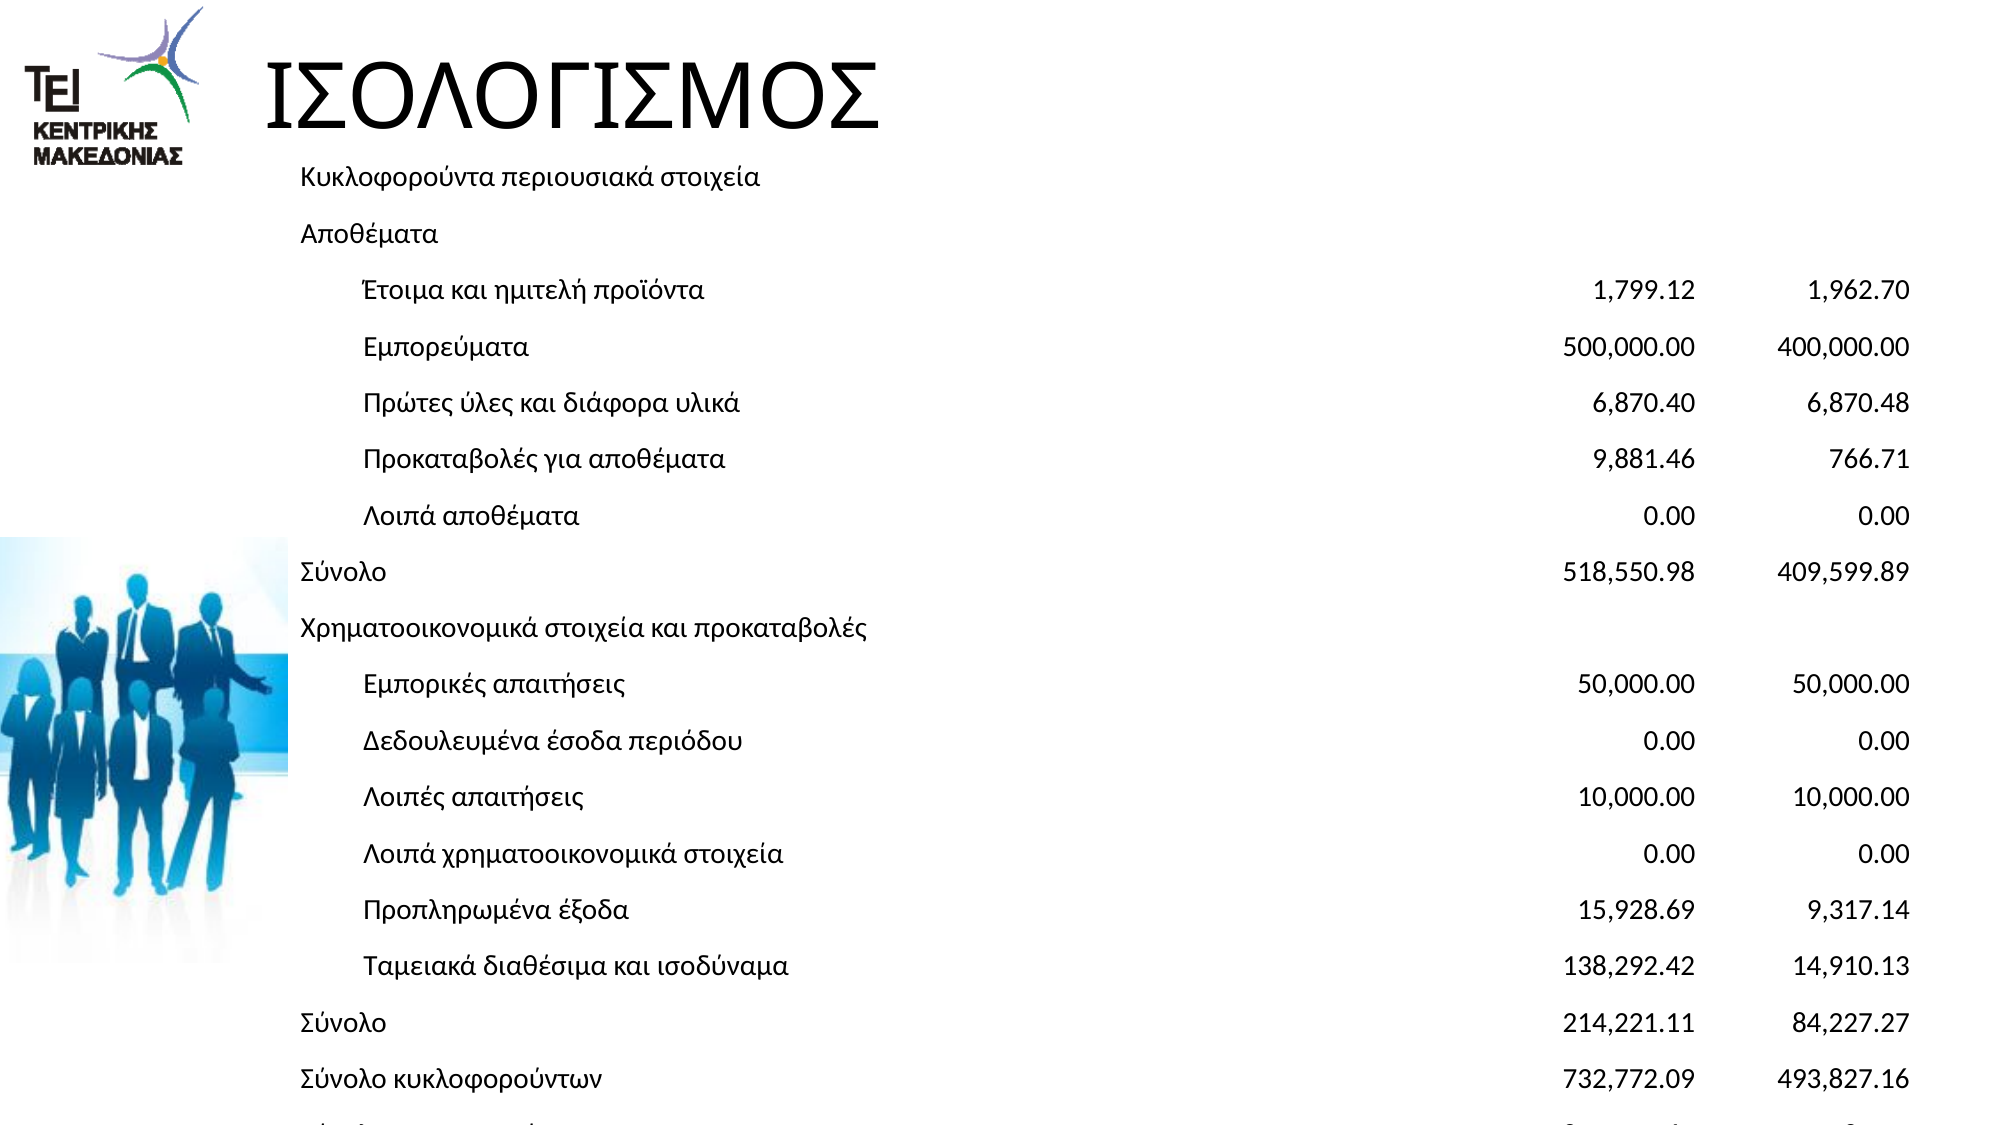

# ΙΣΟΛΟΓΙΣΜΟΣ
| Κυκλοφορούντα περιουσιακά στοιχεία | | | | | | | |
| --- | --- | --- | --- | --- | --- | --- | --- |
| Αποθέματα | | | | | | | |
| | Έτοιμα και ημιτελή προϊόντα | | | | 1,799.12 | | 1,962.70 |
| | Εμπορεύματα | | | | 500,000.00 | | 400,000.00 |
| | Πρώτες ύλες και διάφορα υλικά | | | | 6,870.40 | | 6,870.48 |
| | Προκαταβολές για αποθέματα | | | | 9,881.46 | | 766.71 |
| | Λοιπά αποθέματα | | | | 0.00 | | 0.00 |
| Σύνολο | | | | | 518,550.98 | | 409,599.89 |
| Χρηματοοικονομικά στοιχεία και προκαταβολές | | | | | | | |
| | Εμπορικές απαιτήσεις | | | | 50,000.00 | | 50,000.00 |
| | Δεδουλευμένα έσοδα περιόδου | | | | 0.00 | | 0.00 |
| | Λοιπές απαιτήσεις | | | | 10,000.00 | | 10,000.00 |
| | Λοιπά χρηματοοικονομικά στοιχεία | | | | 0.00 | | 0.00 |
| | Προπληρωμένα έξοδα | | | | 15,928.69 | | 9,317.14 |
| | Ταμειακά διαθέσιμα και ισοδύναμα | | | | 138,292.42 | | 14,910.13 |
| Σύνολο | | | | | 214,221.11 | | 84,227.27 |
| Σύνολο κυκλοφορούντων | | | | | 732,772.09 | | 493,827.16 |
| Σύνολο ενεργητικού | | | | | 810,124.63 | | 555,780.51 |